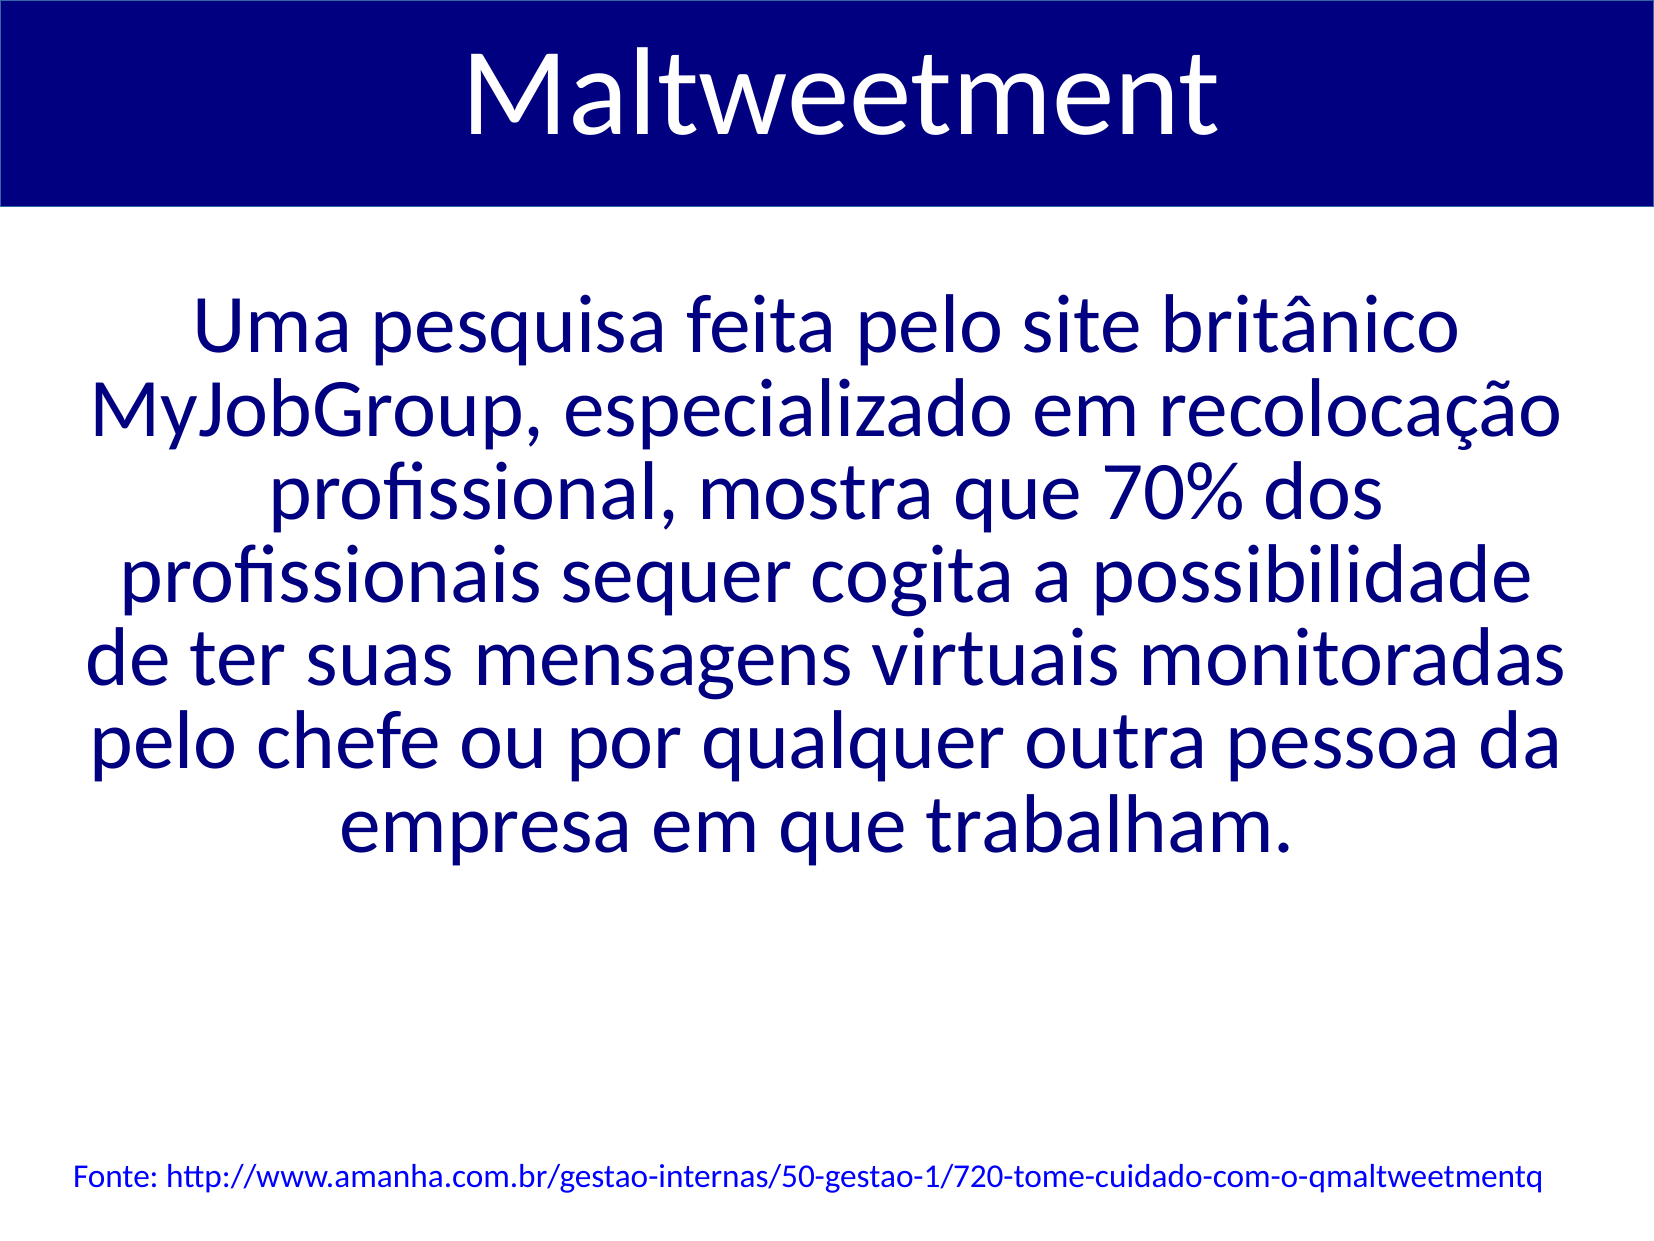

# Maltweetment
Uma pesquisa feita pelo site britânico MyJobGroup, especializado em recolocação profissional, mostra que 70% dos profissionais sequer cogita a possibilidade de ter suas mensagens virtuais monitoradas pelo chefe ou por qualquer outra pessoa da empresa em que trabalham.
Fonte: http://www.amanha.com.br/gestao-internas/50-gestao-1/720-tome-cuidado-com-o-qmaltweetmentq